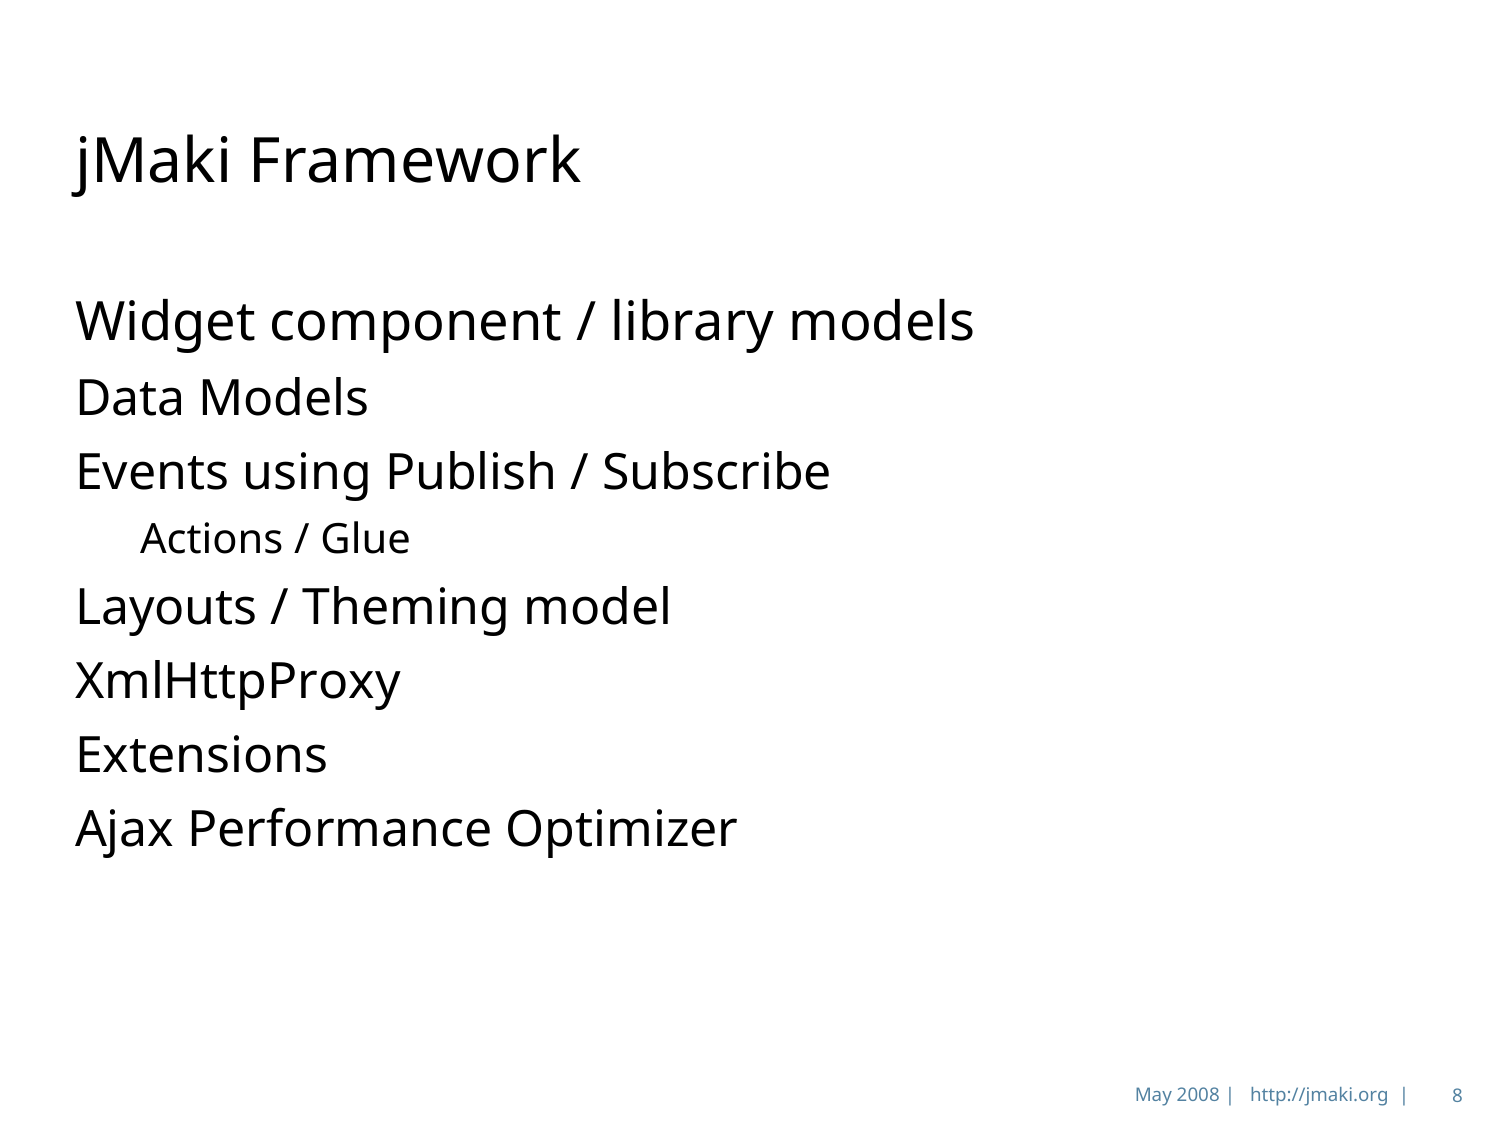

# jMaki Framework
Widget component / library models
Data Models
Events using Publish / Subscribe
Actions / Glue
Layouts / Theming model
XmlHttpProxy
Extensions
Ajax Performance Optimizer